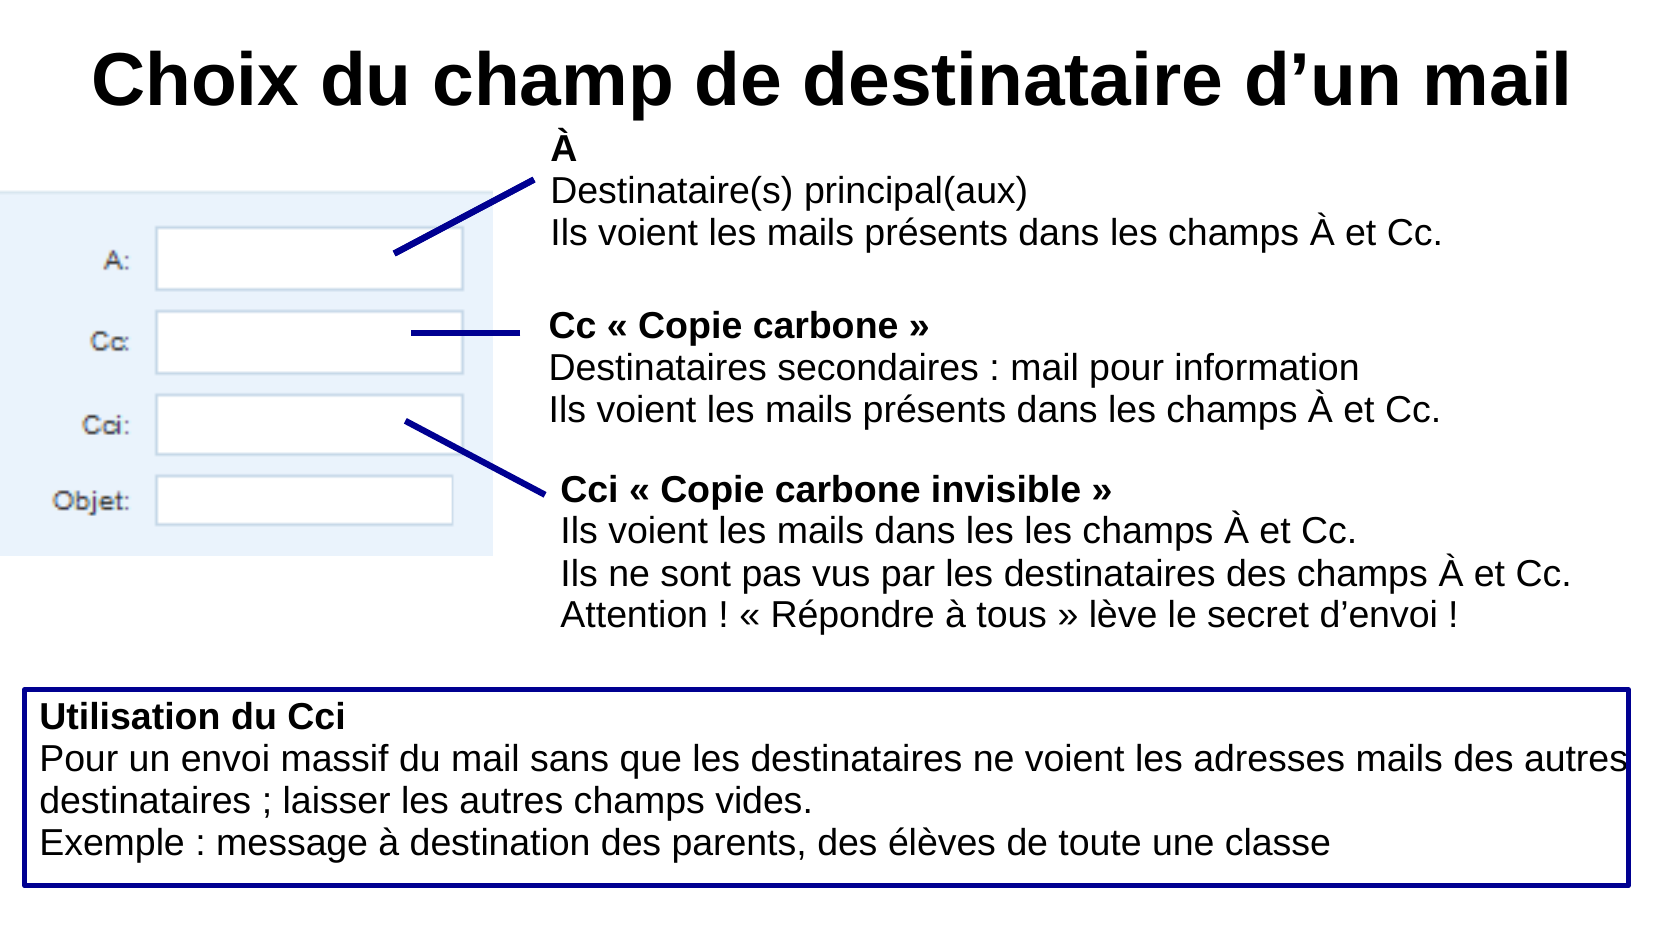

# Choix du champ de destinataire d’un mail
À
Destinataire(s) principal(aux)
Ils voient les mails présents dans les champs À et Cc.
Cc « Copie carbone »
Destinataires secondaires : mail pour information
Ils voient les mails présents dans les champs À et Cc.
Cci « Copie carbone invisible »
Ils voient les mails dans les les champs À et Cc.
Ils ne sont pas vus par les destinataires des champs À et Cc.
Attention ! « Répondre à tous » lève le secret d’envoi !
Utilisation du Cci
Pour un envoi massif du mail sans que les destinataires ne voient les adresses mails des autres destinataires ; laisser les autres champs vides.
Exemple : message à destination des parents, des élèves de toute une classe